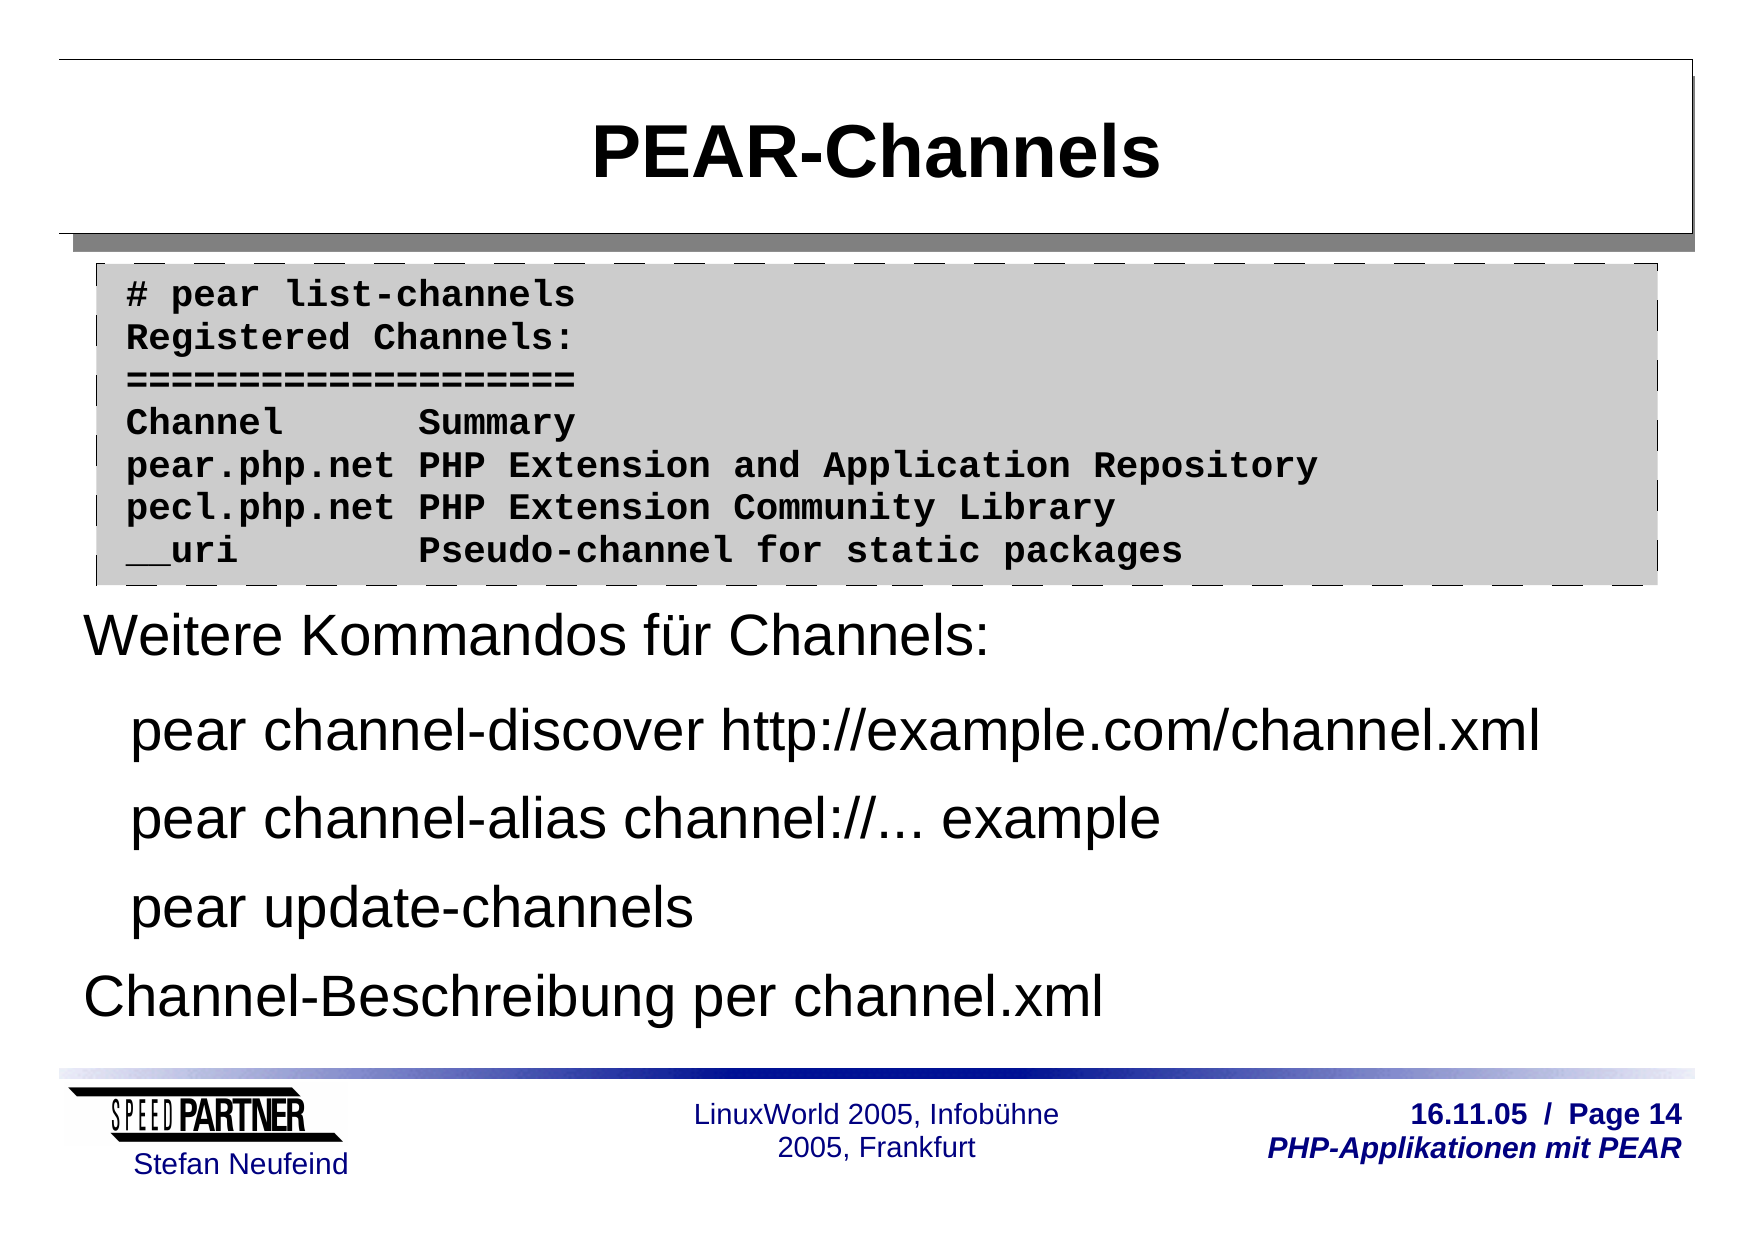

# PEAR-Channels
# pear list-channels
Registered Channels:
====================
Channel Summary
pear.php.net PHP Extension and Application Repository
pecl.php.net PHP Extension Community Library
__uri Pseudo-channel for static packages
Weitere Kommandos für Channels:
pear channel-discover http://example.com/channel.xml
pear channel-alias channel://... example
pear update-channels
Channel-Beschreibung per channel.xml